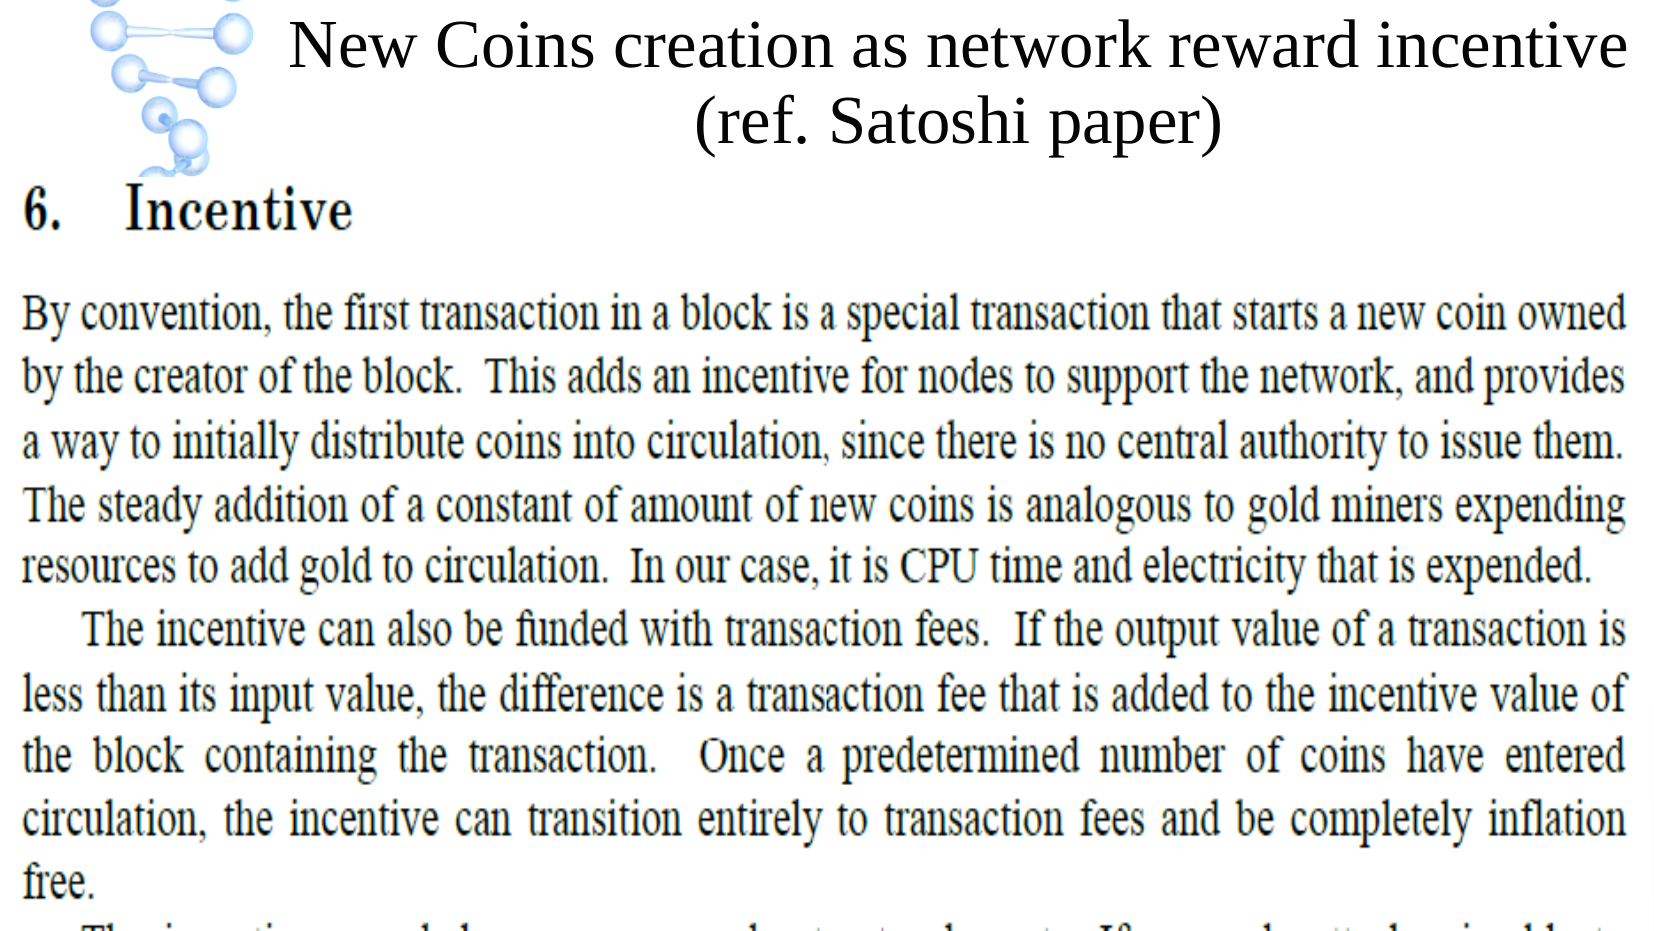

# New Coins creation as network reward incentive (ref. Satoshi paper)
26